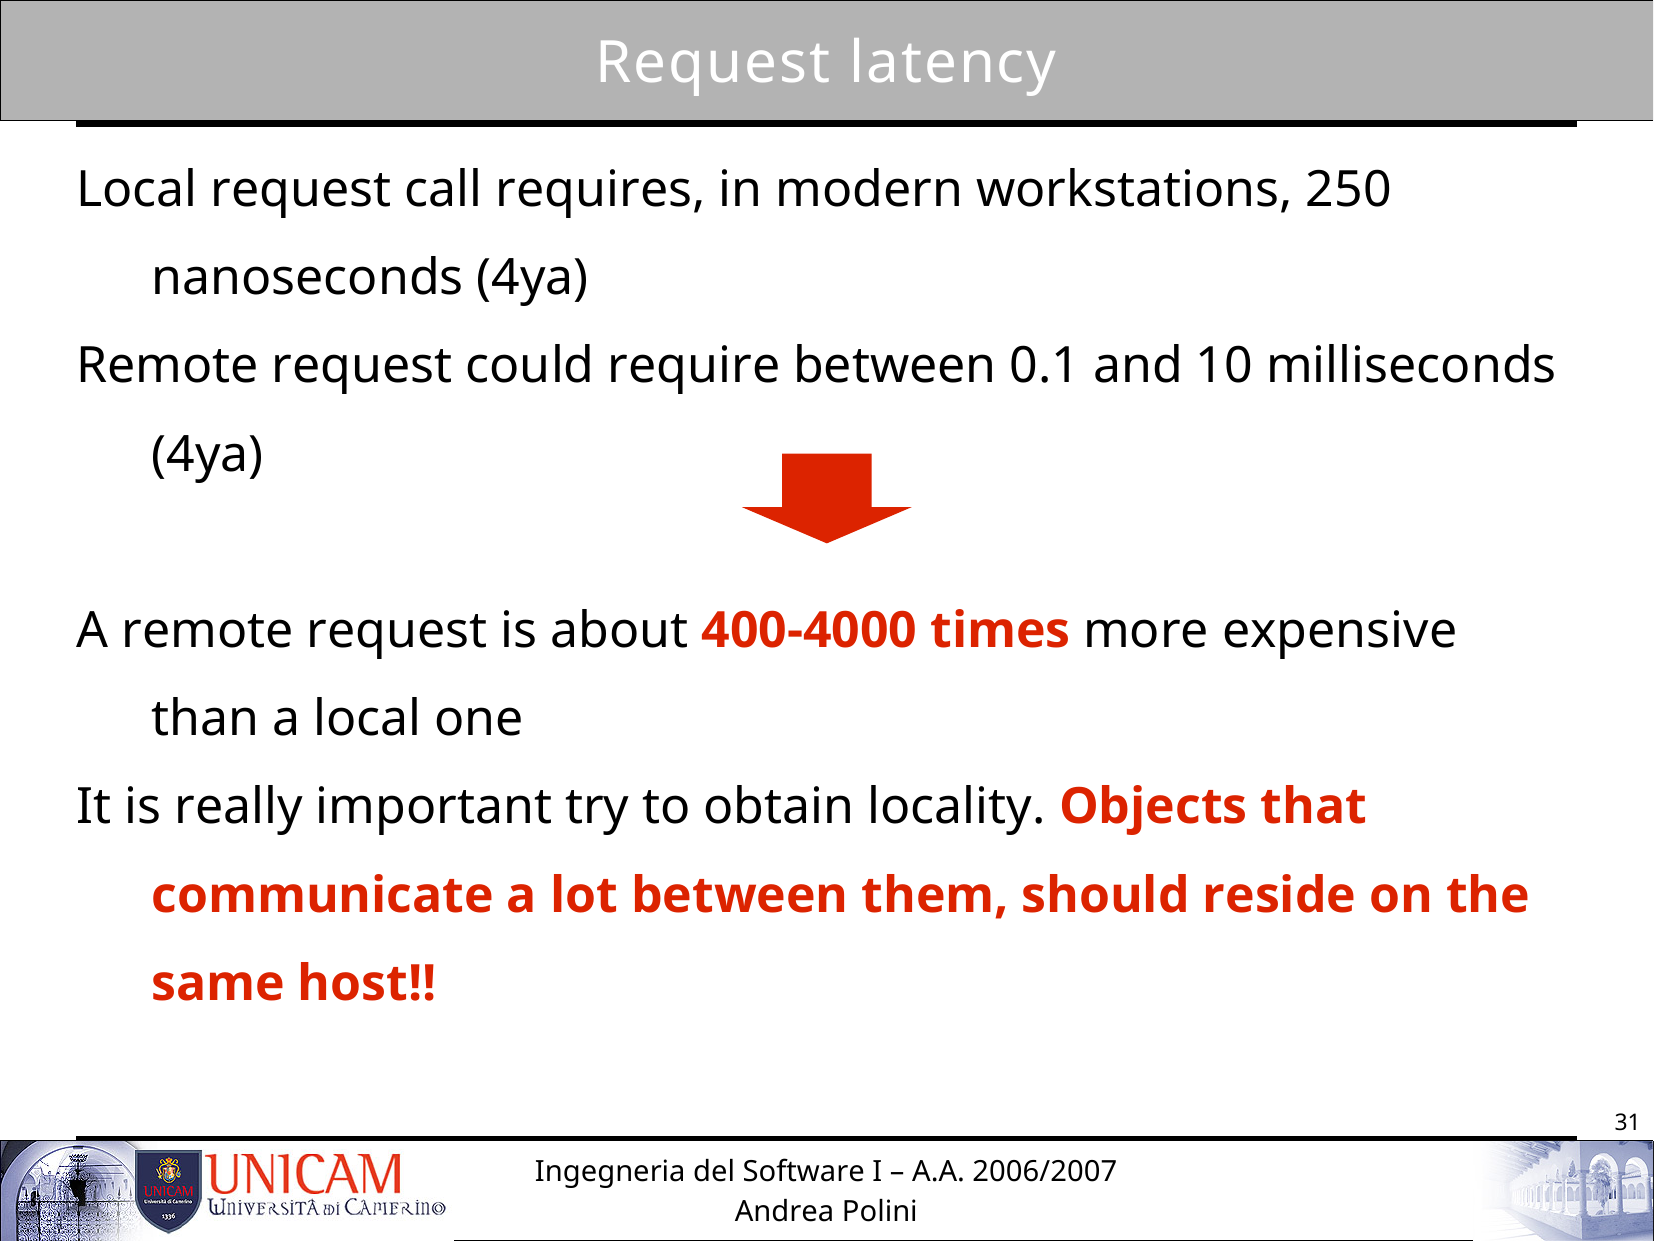

# Request latency
Local request call requires, in modern workstations, 250 nanoseconds (4ya)
Remote request could require between 0.1 and 10 milliseconds (4ya)
A remote request is about 400-4000 times more expensive than a local one
It is really important try to obtain locality. Objects that communicate a lot between them, should reside on the same host!!
31